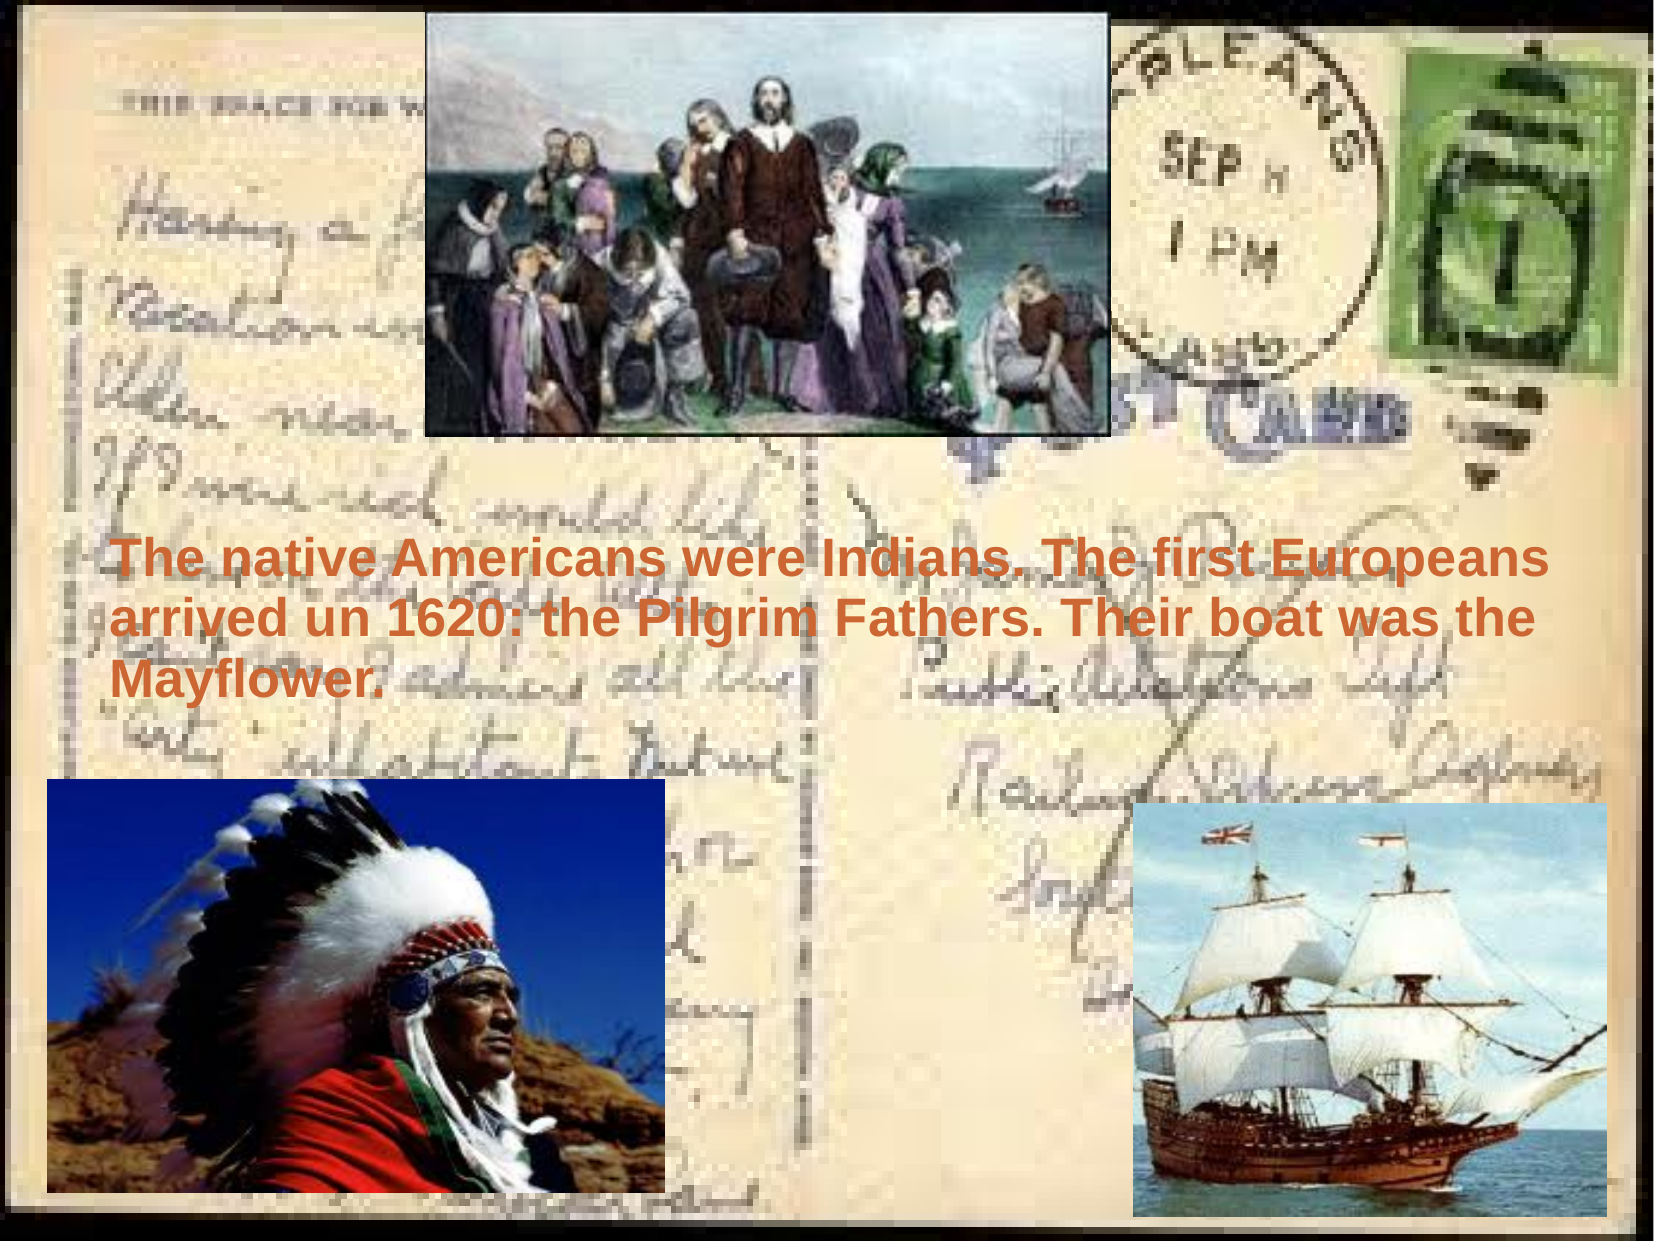

The native Americans were Indians. The first Europeans arrived un 1620: the Pilgrim Fathers. Their boat was the Mayflower.